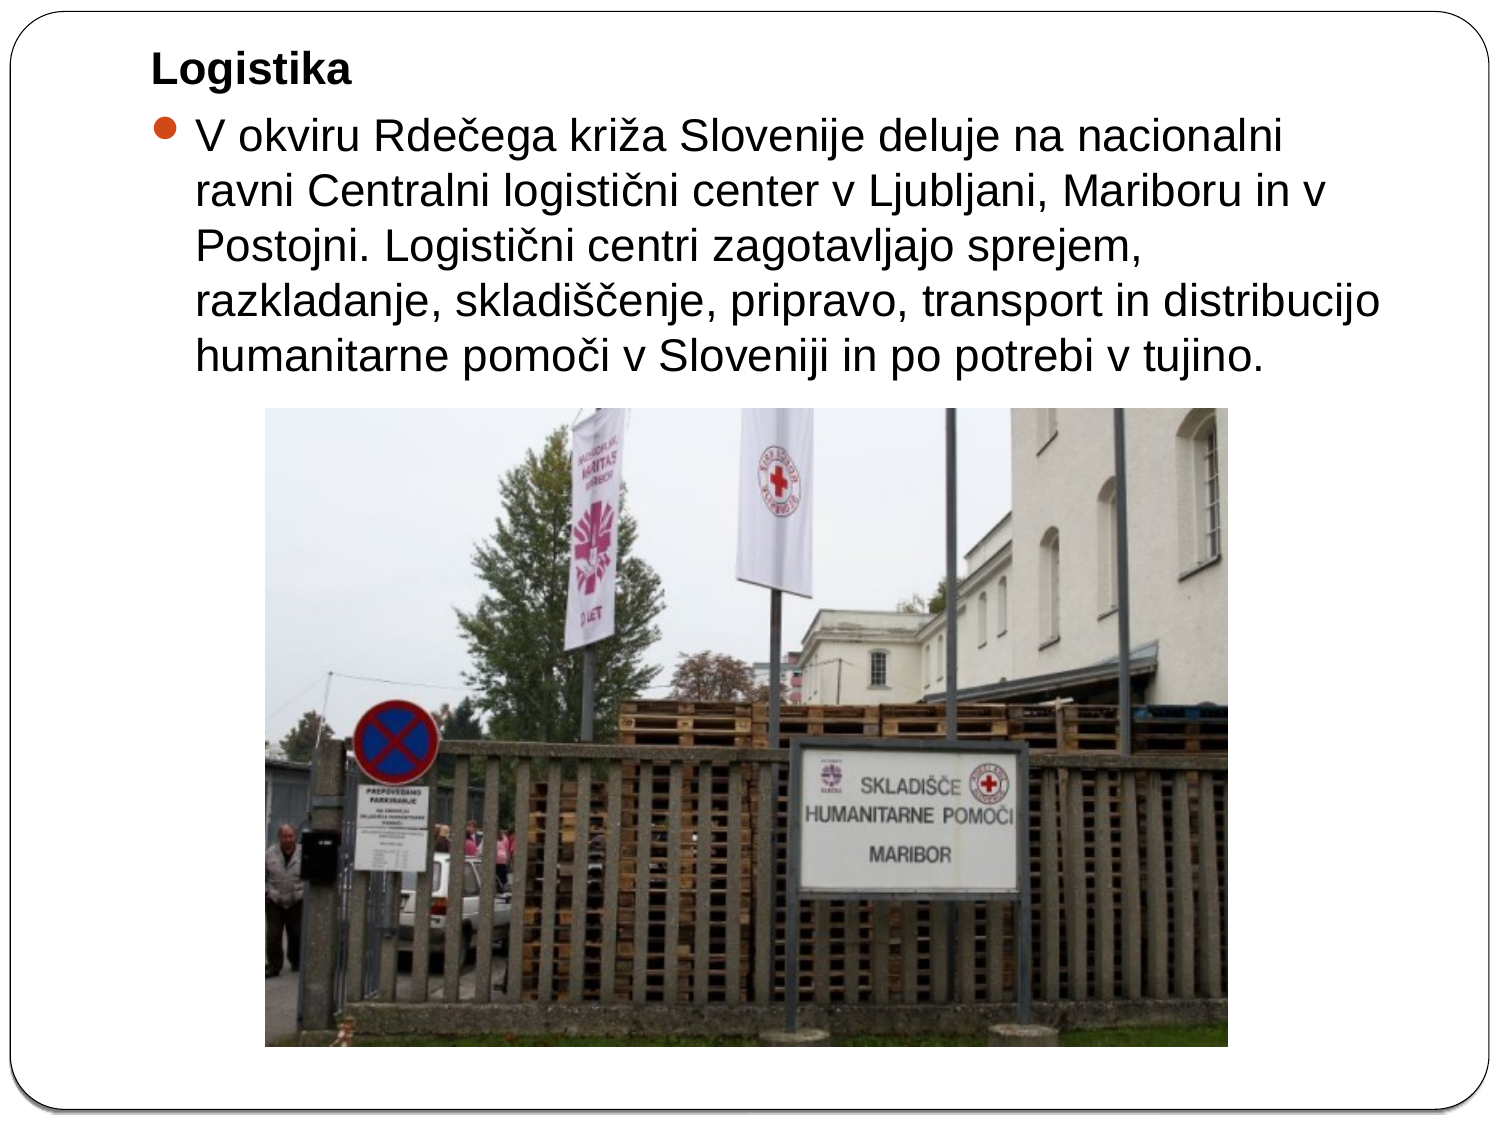

# Logistika
V okviru Rdečega križa Slovenije deluje na nacionalni ravni Centralni logistični center v Ljubljani, Mariboru in v Postojni. Logistični centri zagotavljajo sprejem, razkladanje, skladiščenje, pripravo, transport in distribucijo humanitarne pomoči v Sloveniji in po potrebi v tujino.